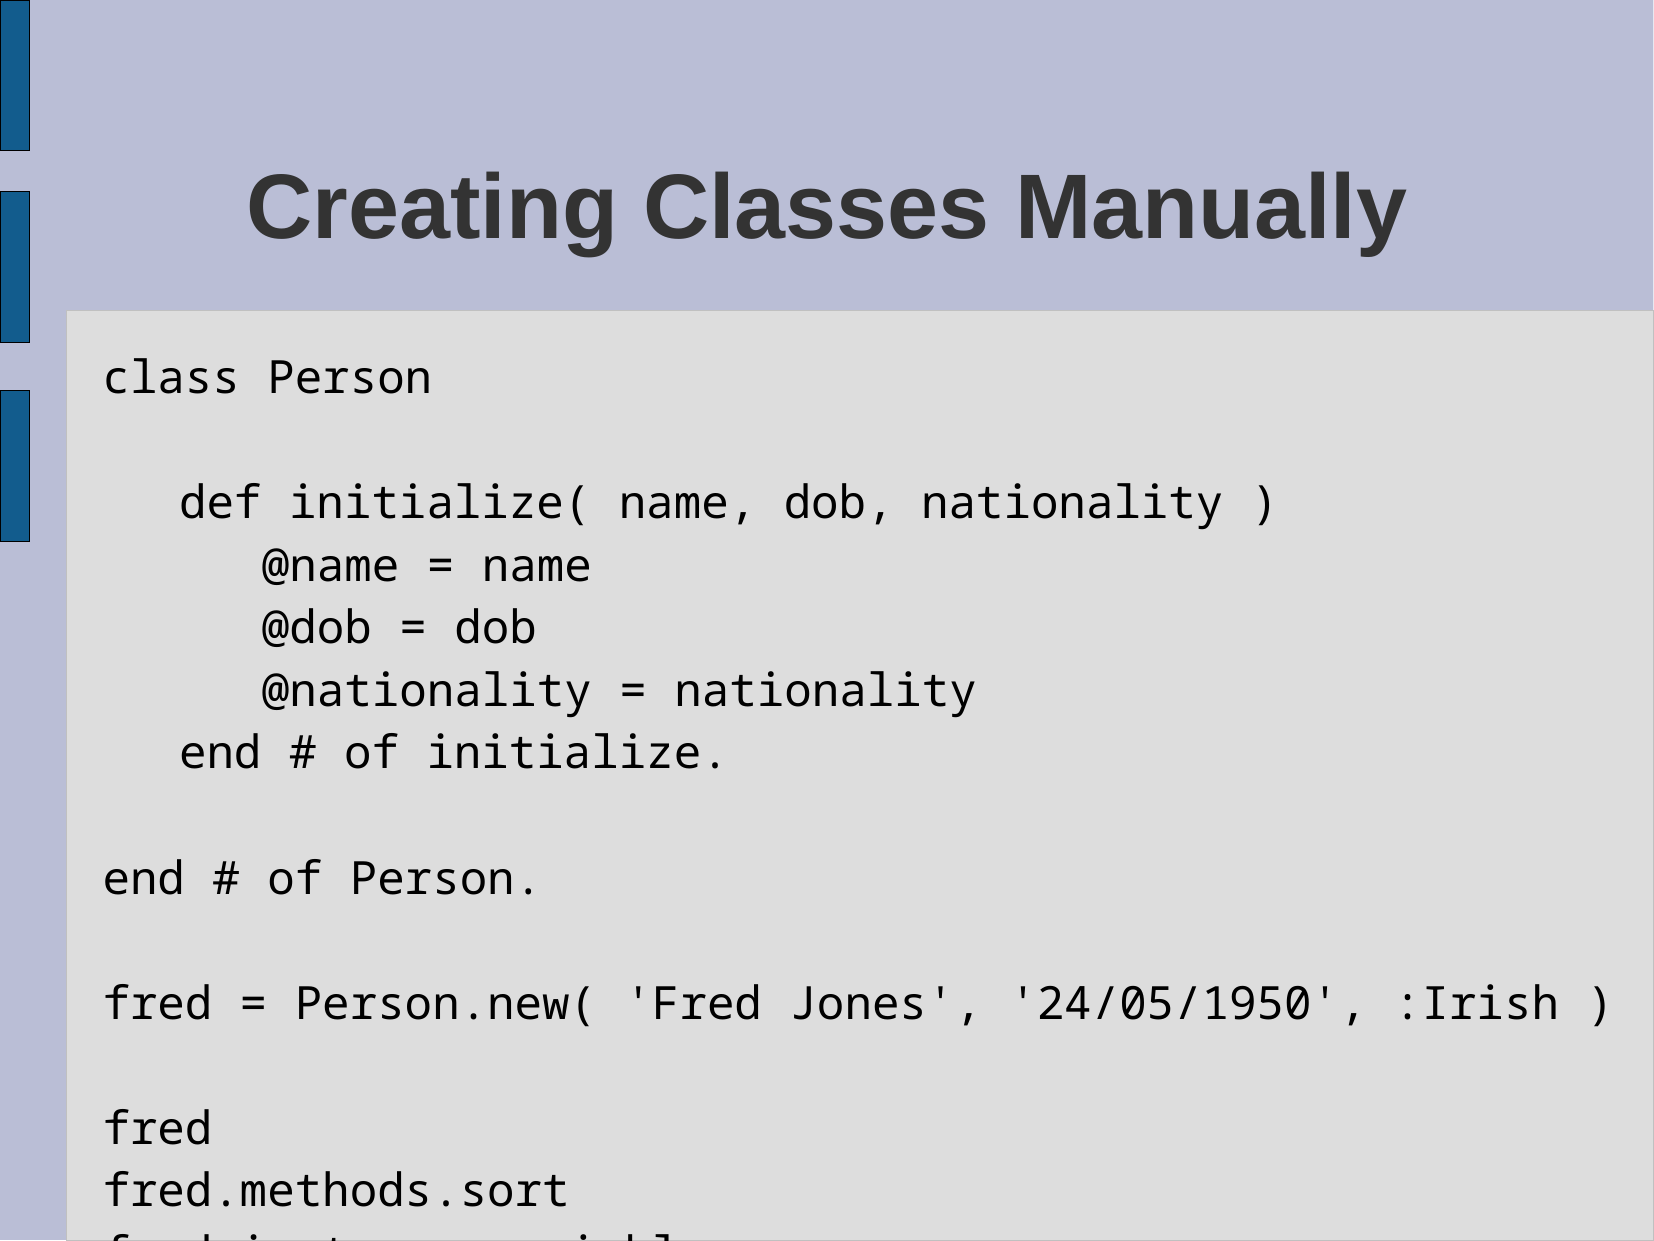

#
Creating Classes Manually
class Person
def initialize( name, dob, nationality )
@name = name
@dob = dob
@nationality = nationality
end # of initialize.
end # of Person.
fred = Person.new( 'Fred Jones', '24/05/1950', :Irish )
fred
fred.methods.sort
fred.instance_variables